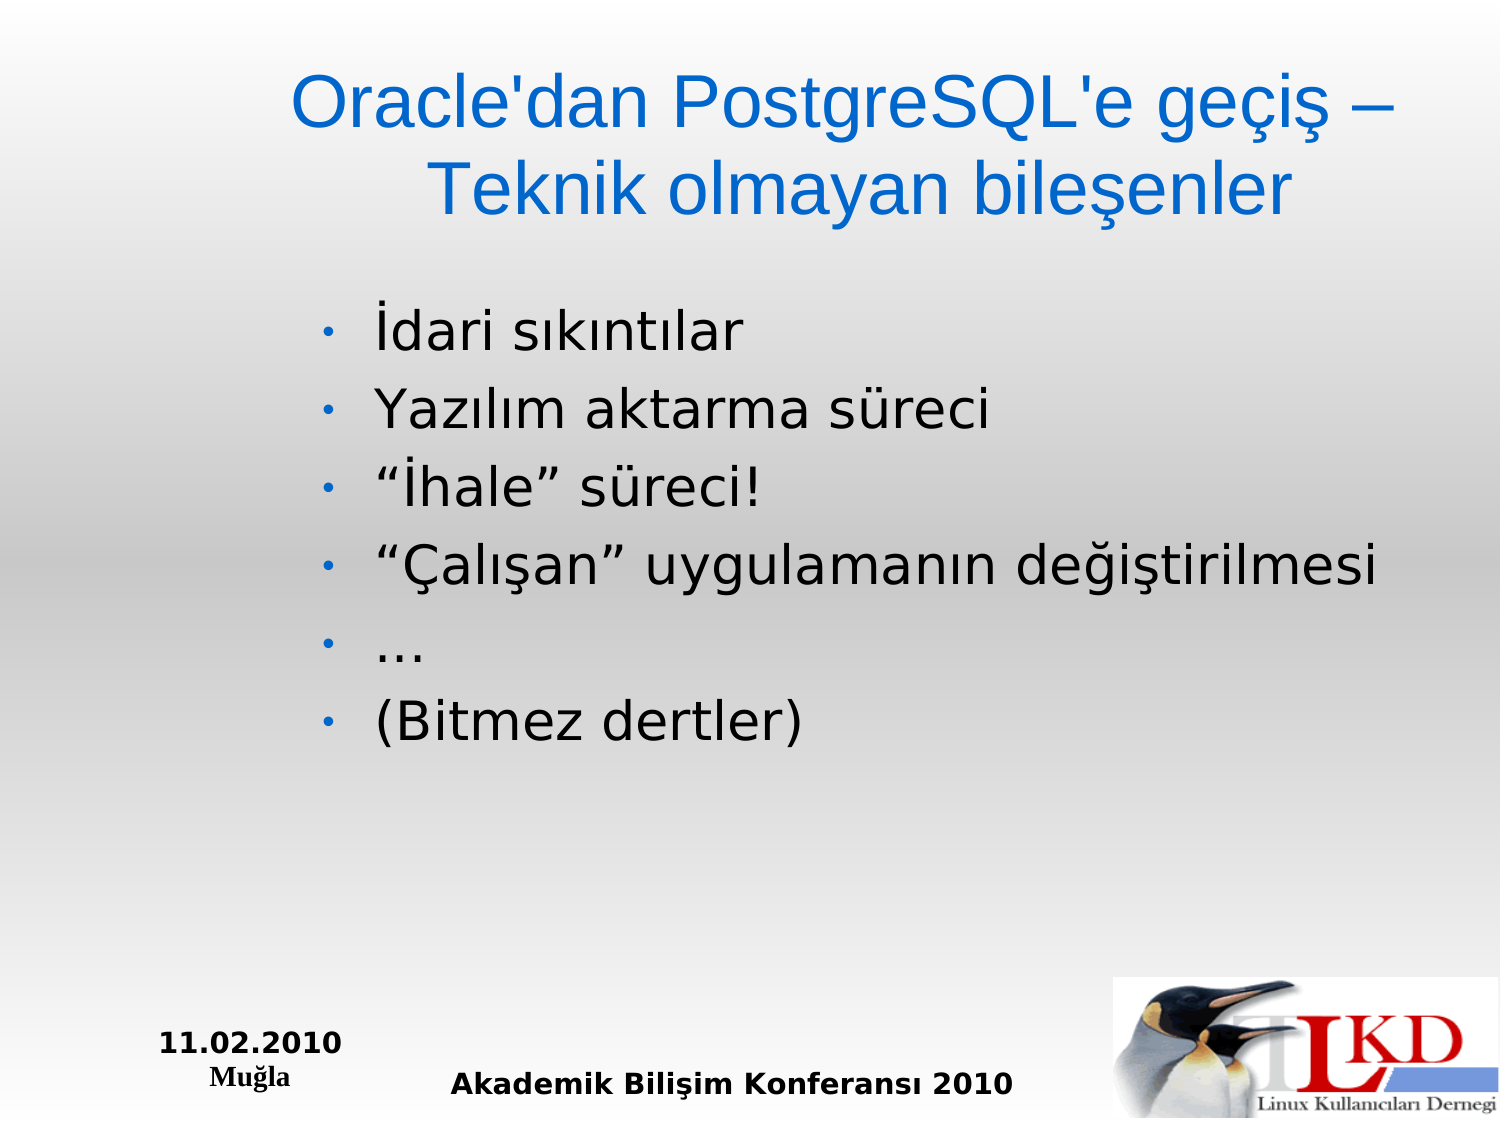

# Oracle'dan PostgreSQL'e geçiş – Teknik olmayan bileşenler
İdari sıkıntılar
Yazılım aktarma süreci
“İhale” süreci!
“Çalışan” uygulamanın değiştirilmesi
...
(Bitmez dertler)